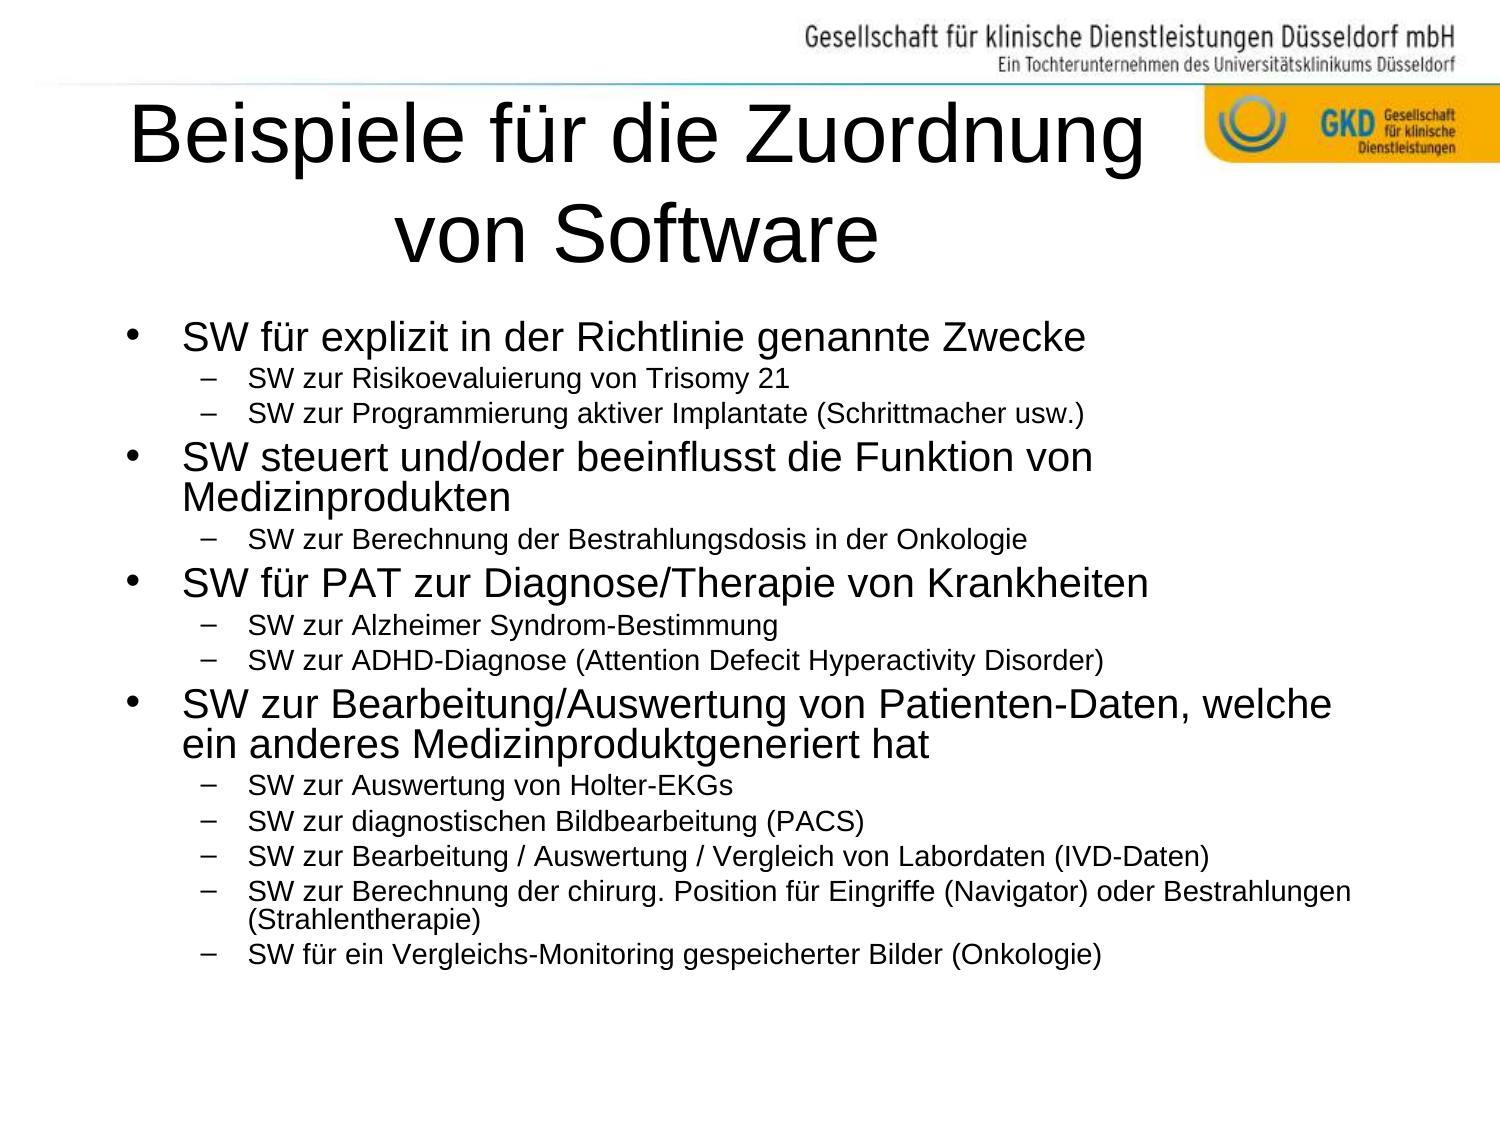

# Beispiele für die Zuordnung von Software
SW für explizit in der Richtlinie genannte Zwecke
SW zur Risikoevaluierung von Trisomy 21
SW zur Programmierung aktiver Implantate (Schrittmacher usw.)
SW steuert und/oder beeinflusst die Funktion von Medizinprodukten
SW zur Berechnung der Bestrahlungsdosis in der Onkologie
SW für PAT zur Diagnose/Therapie von Krankheiten
SW zur Alzheimer Syndrom-Bestimmung
SW zur ADHD-Diagnose (Attention Defecit Hyperactivity Disorder)
SW zur Bearbeitung/Auswertung von Patienten-Daten, welche ein anderes Medizinproduktgeneriert hat
SW zur Auswertung von Holter-EKGs
SW zur diagnostischen Bildbearbeitung (PACS)
SW zur Bearbeitung / Auswertung / Vergleich von Labordaten (IVD-Daten)
SW zur Berechnung der chirurg. Position für Eingriffe (Navigator) oder Bestrahlungen (Strahlentherapie)
SW für ein Vergleichs-Monitoring gespeicherter Bilder (Onkologie)